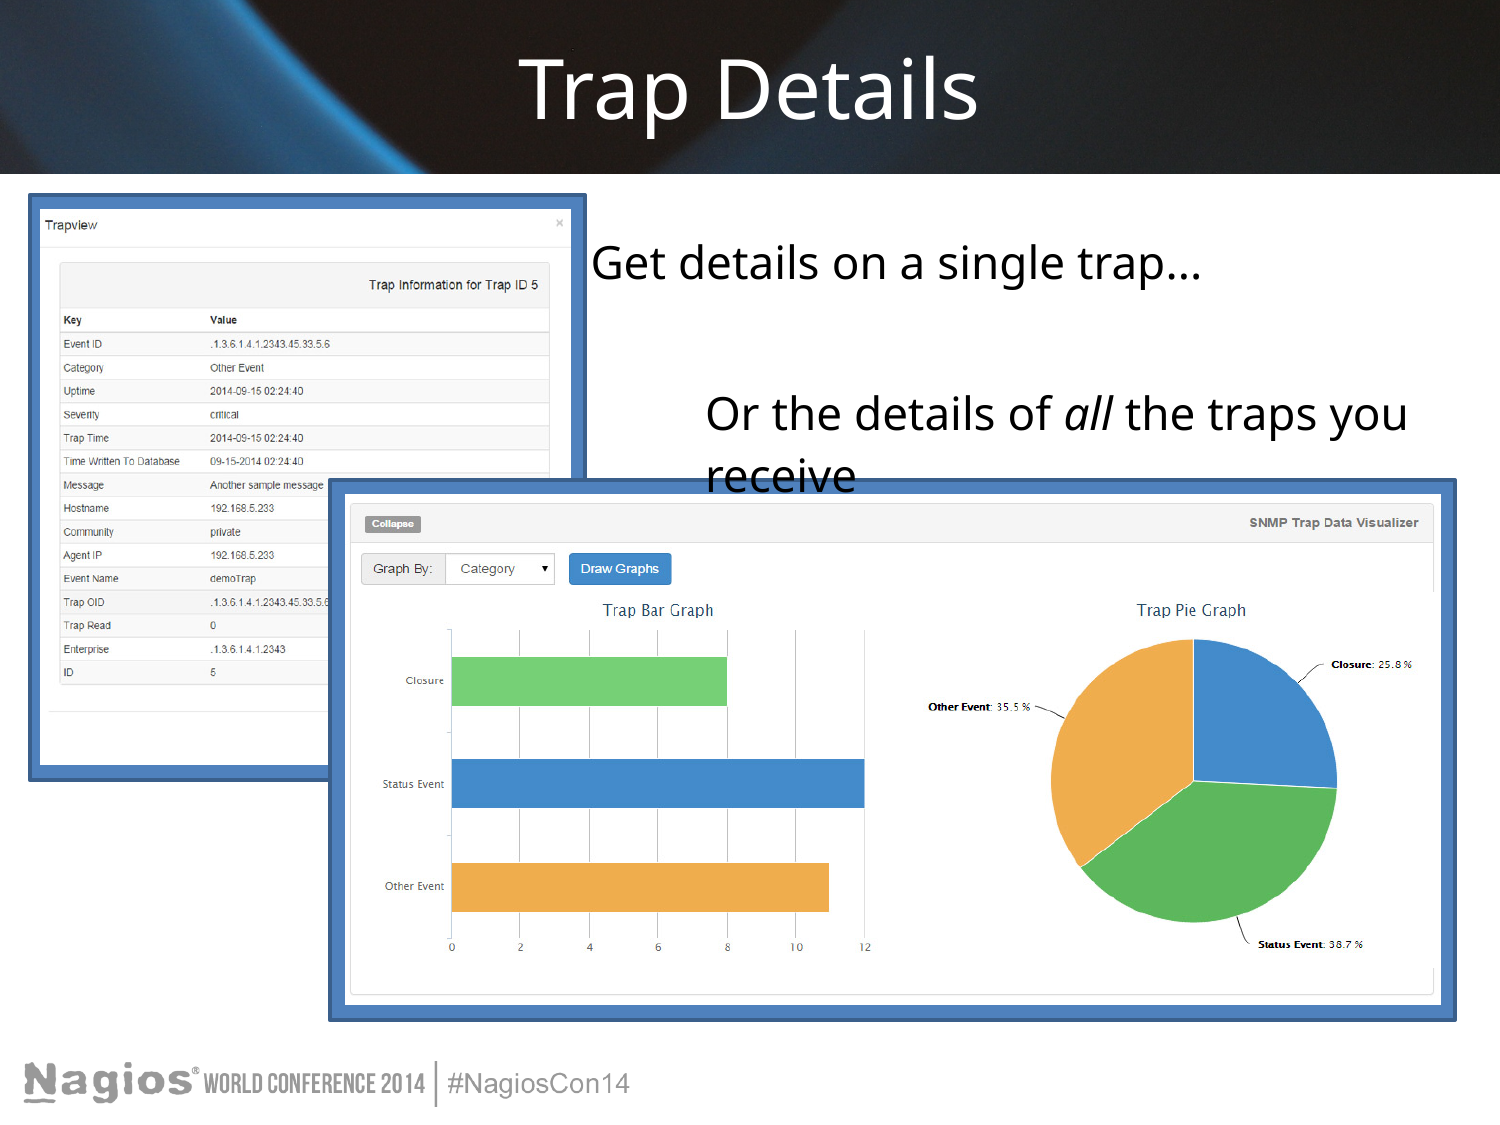

# Trap Details
Get details on a single trap...
Or the details of all the traps you receive